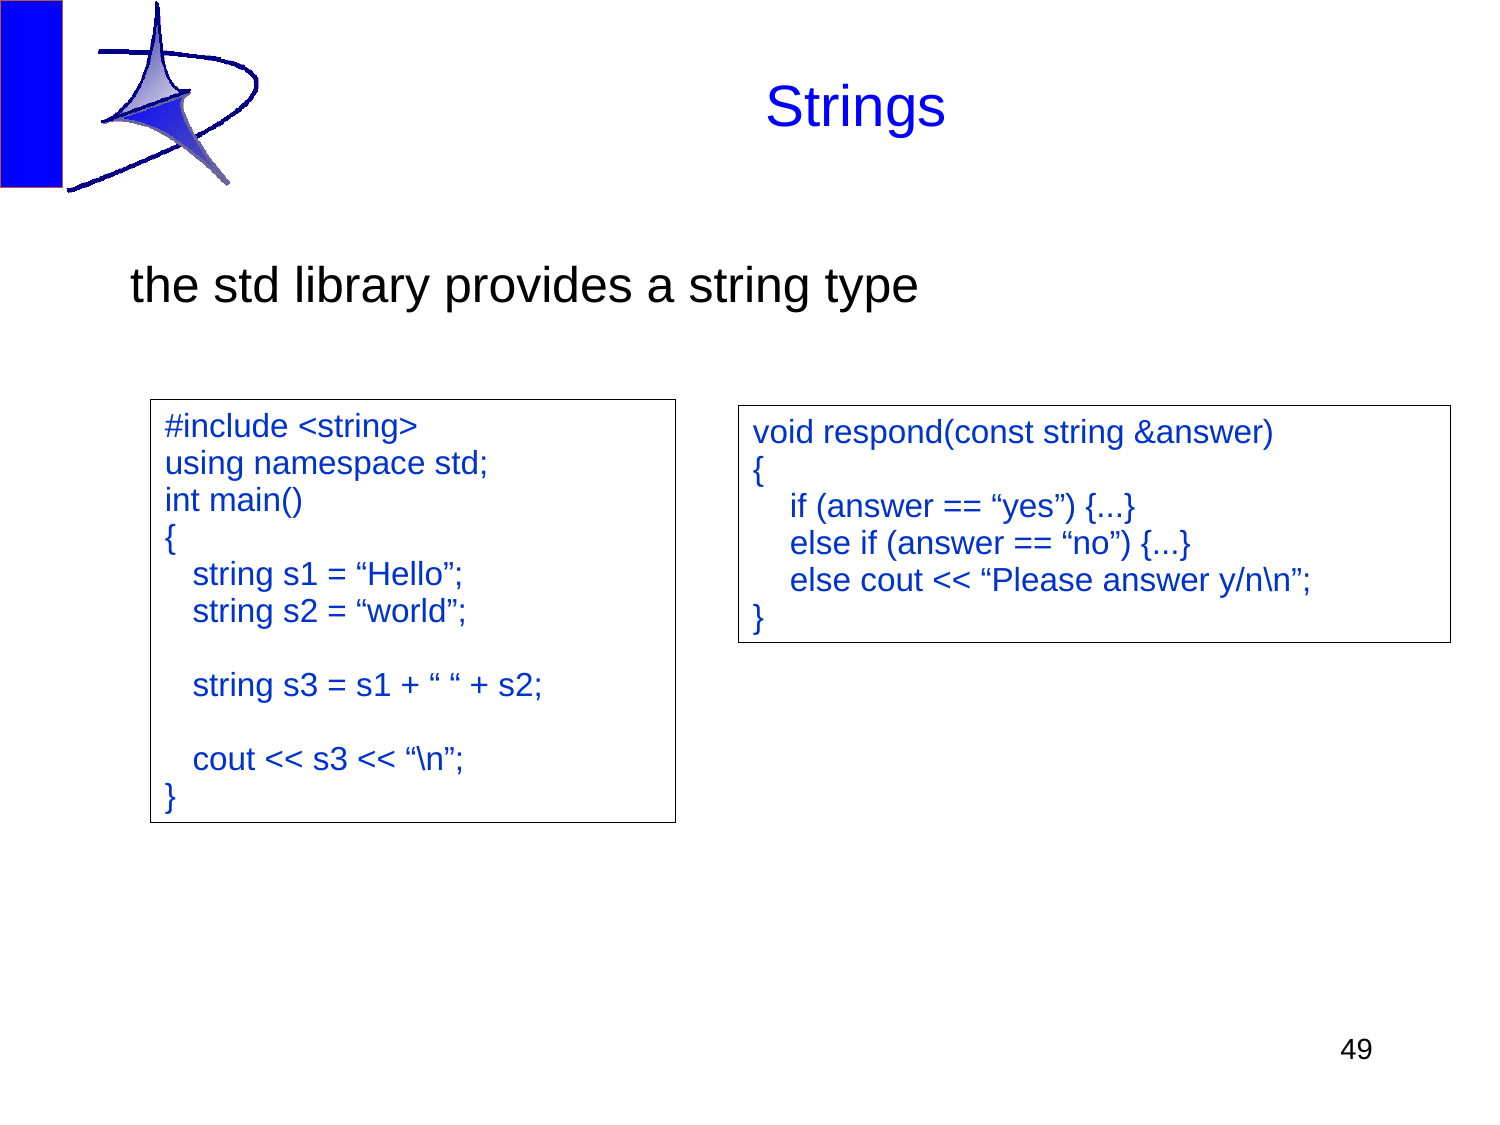

# Strings
the std library provides a string type
#include <string>
using namespace std;
int main()
{
 string s1 = “Hello”;
 string s2 = “world”;
 string s3 = s1 + “ “ + s2;
 cout << s3 << “\n”;
}
void respond(const string &answer)
{
 if (answer == “yes”) {...}
 else if (answer == “no”) {...}
 else cout << “Please answer y/n\n”;
}
49